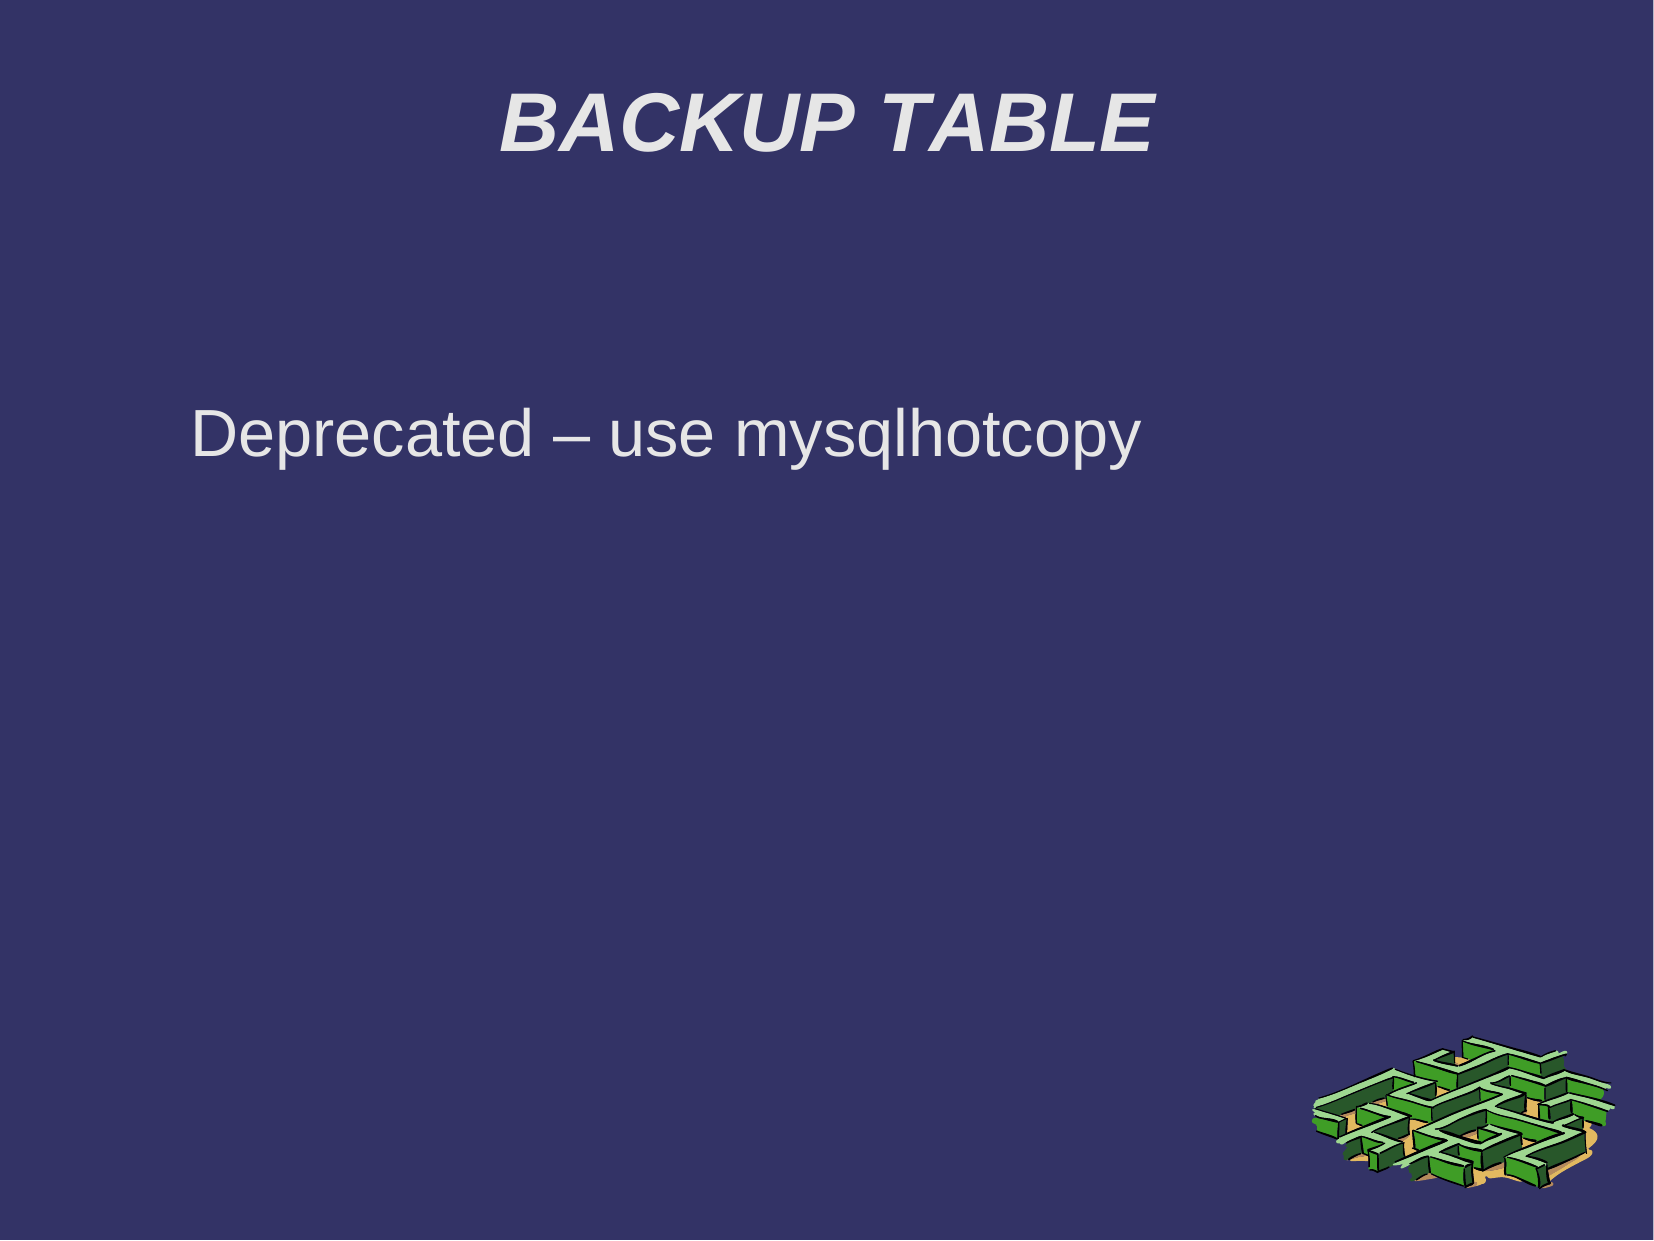

# BACKUP TABLE
Deprecated – use mysqlhotcopy